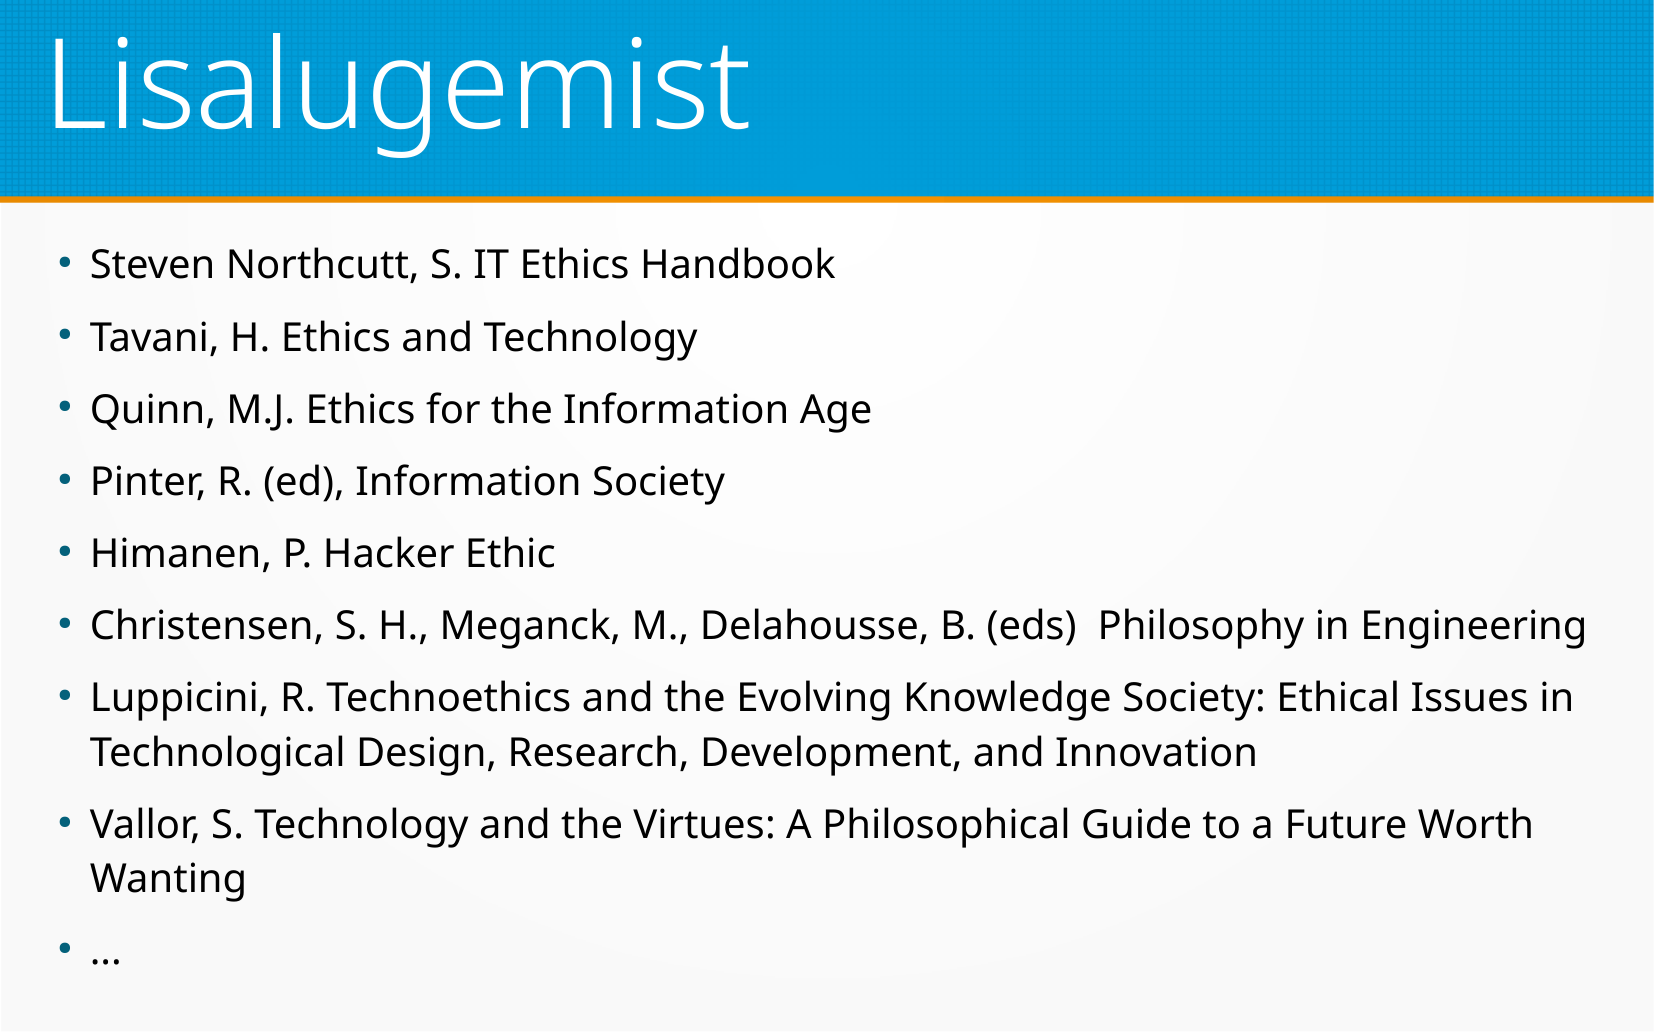

# Lisalugemist
Steven Northcutt, S. IT Ethics Handbook
Tavani, H. Ethics and Technology
Quinn, M.J. Ethics for the Information Age
Pinter, R. (ed), Information Society
Himanen, P. Hacker Ethic
Christensen, S. H., Meganck, M., Delahousse, B. (eds) Philosophy in Engineering
Luppicini, R. Technoethics and the Evolving Knowledge Society: Ethical Issues in Technological Design, Research, Development, and Innovation
Vallor, S. Technology and the Virtues: A Philosophical Guide to a Future Worth Wanting
...